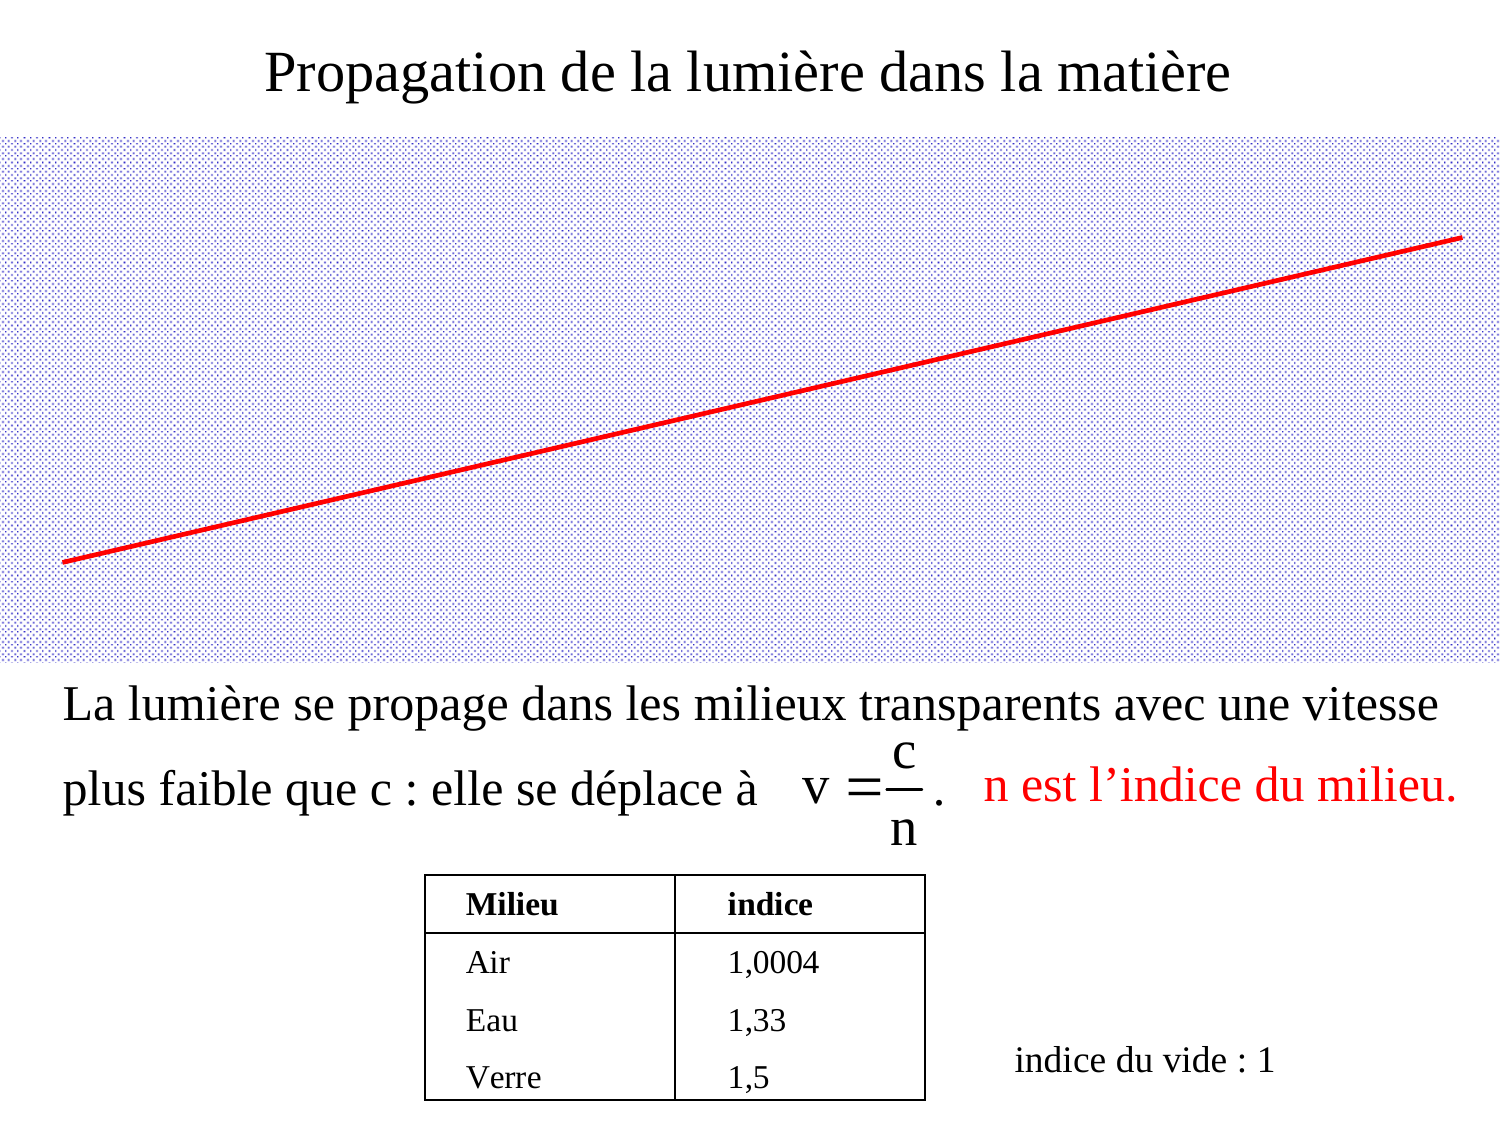

Propagation de la lumière dans la matière
La lumière se propage dans les milieux transparents avec une vitesse
plus faible que c : elle se déplace à .
n est l’indice du milieu.
indice du vide : 1